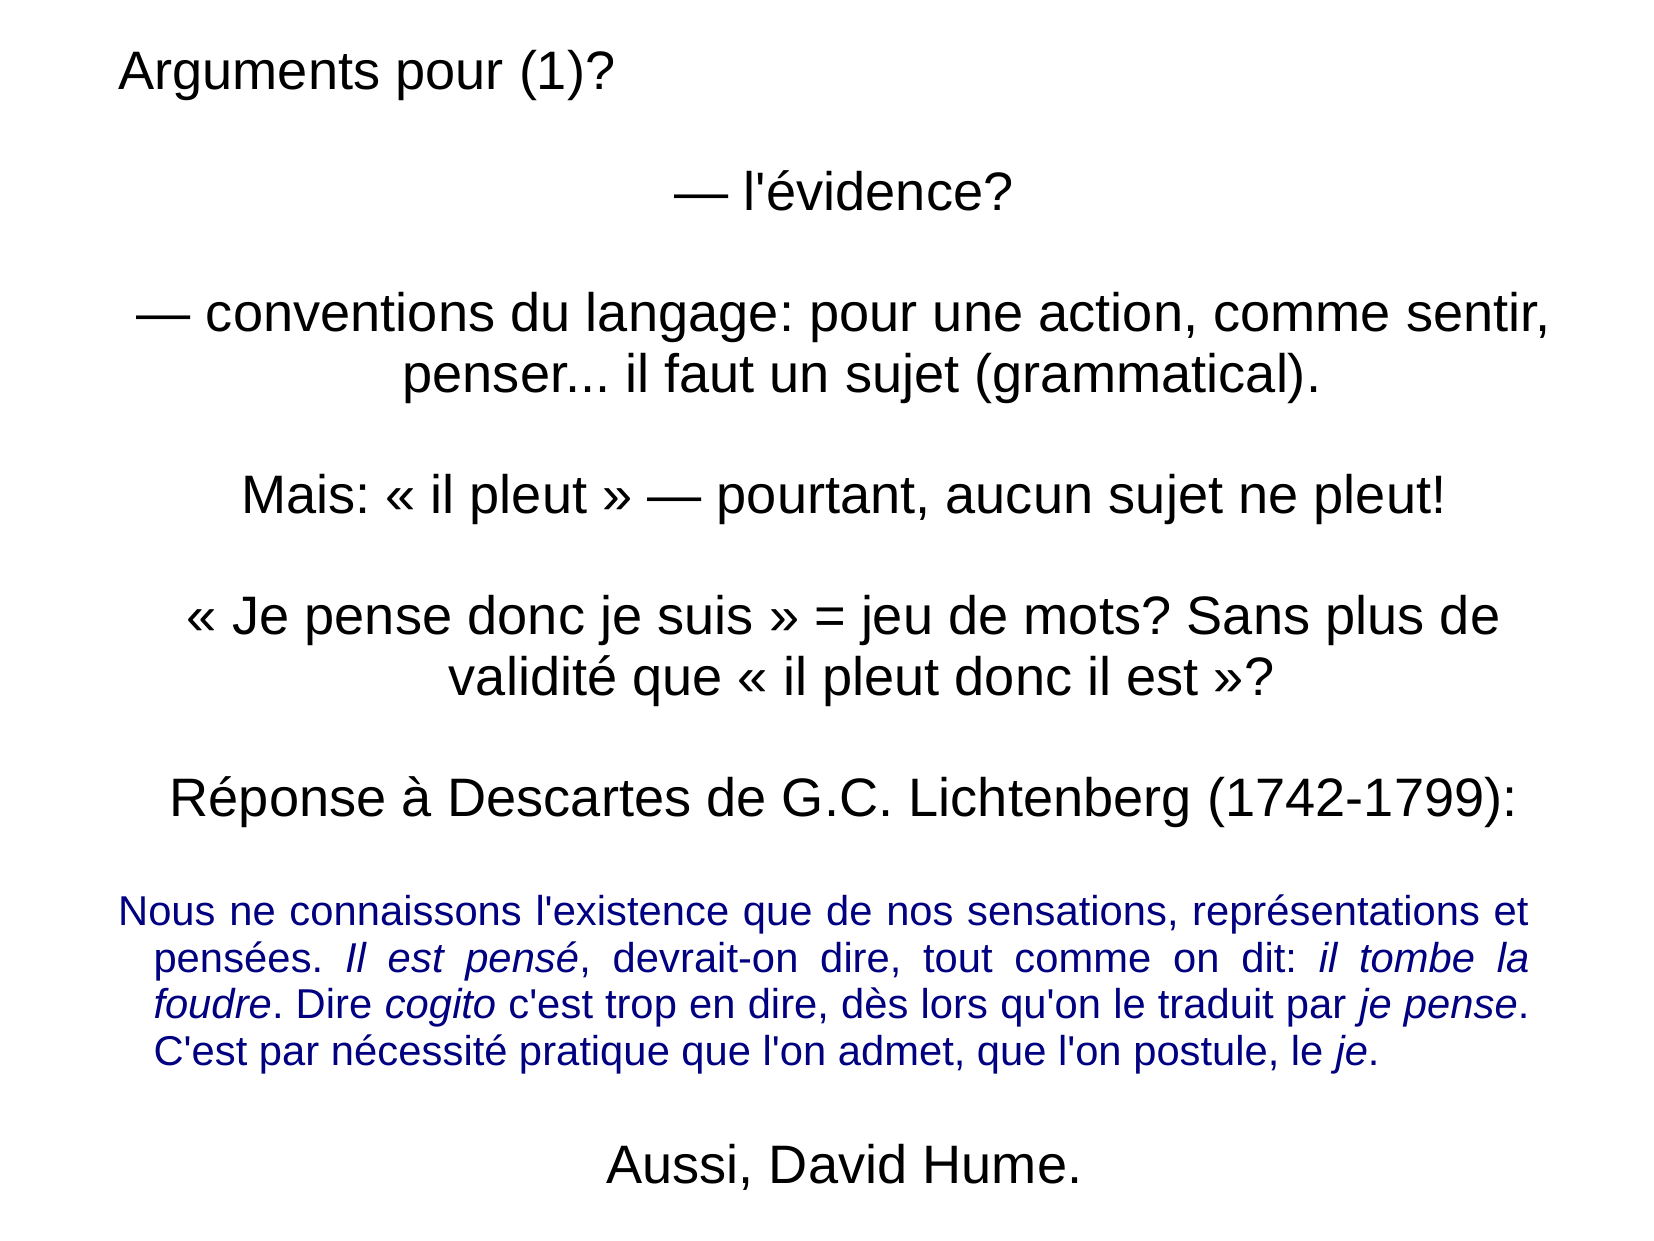

# Arguments pour (1)?
— l'évidence?
— conventions du langage: pour une action, comme sentir, penser... il faut un sujet (grammatical).
Mais: « il pleut » — pourtant, aucun sujet ne pleut!
« Je pense donc je suis » = jeu de mots? Sans plus de validité que « il pleut donc il est »?
Réponse à Descartes de G.C. Lichtenberg (1742-1799):
Nous ne connaissons l'existence que de nos sensations, représentations et pensées. Il est pensé, devrait-on dire, tout comme on dit: il tombe la foudre. Dire cogito c'est trop en dire, dès lors qu'on le traduit par je pense. C'est par nécessité pratique que l'on admet, que l'on postule, le je.
Aussi, David Hume.